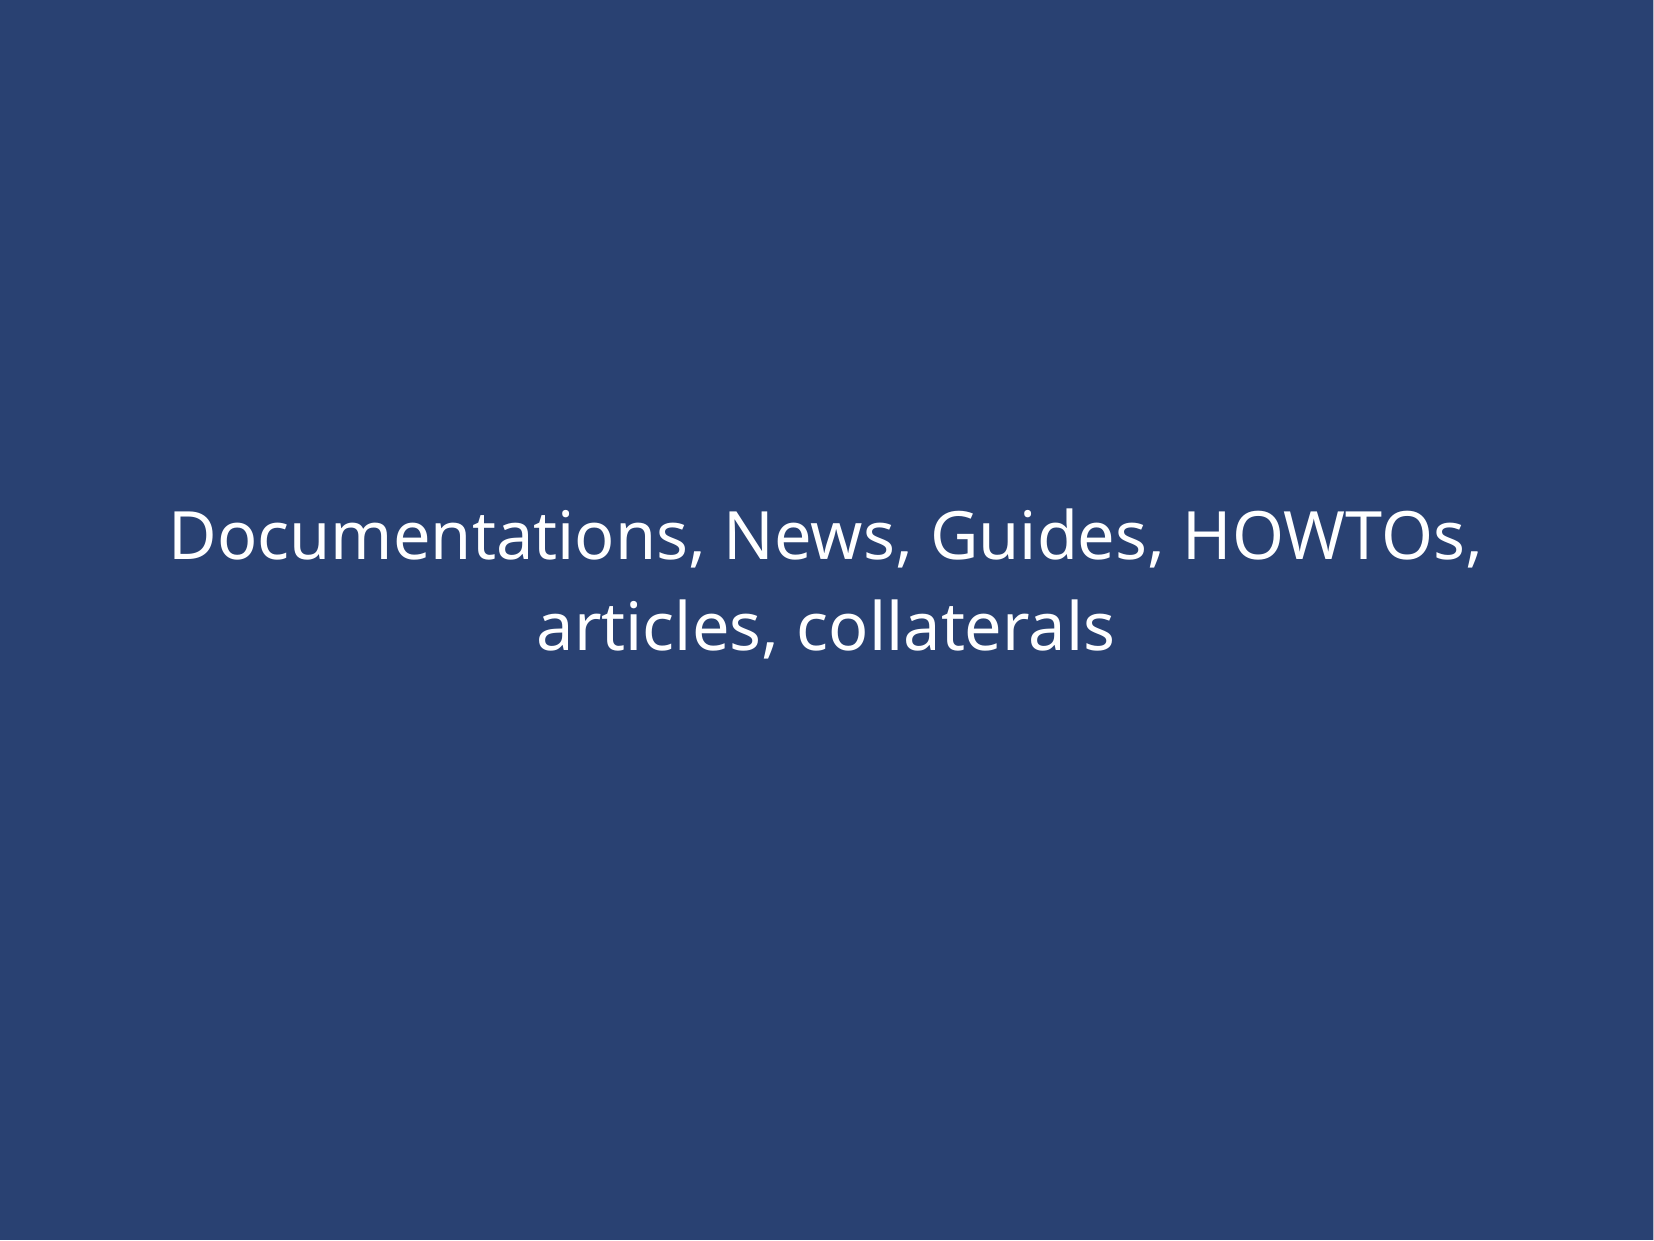

# Documentations, News, Guides, HOWTOs, articles, collaterals